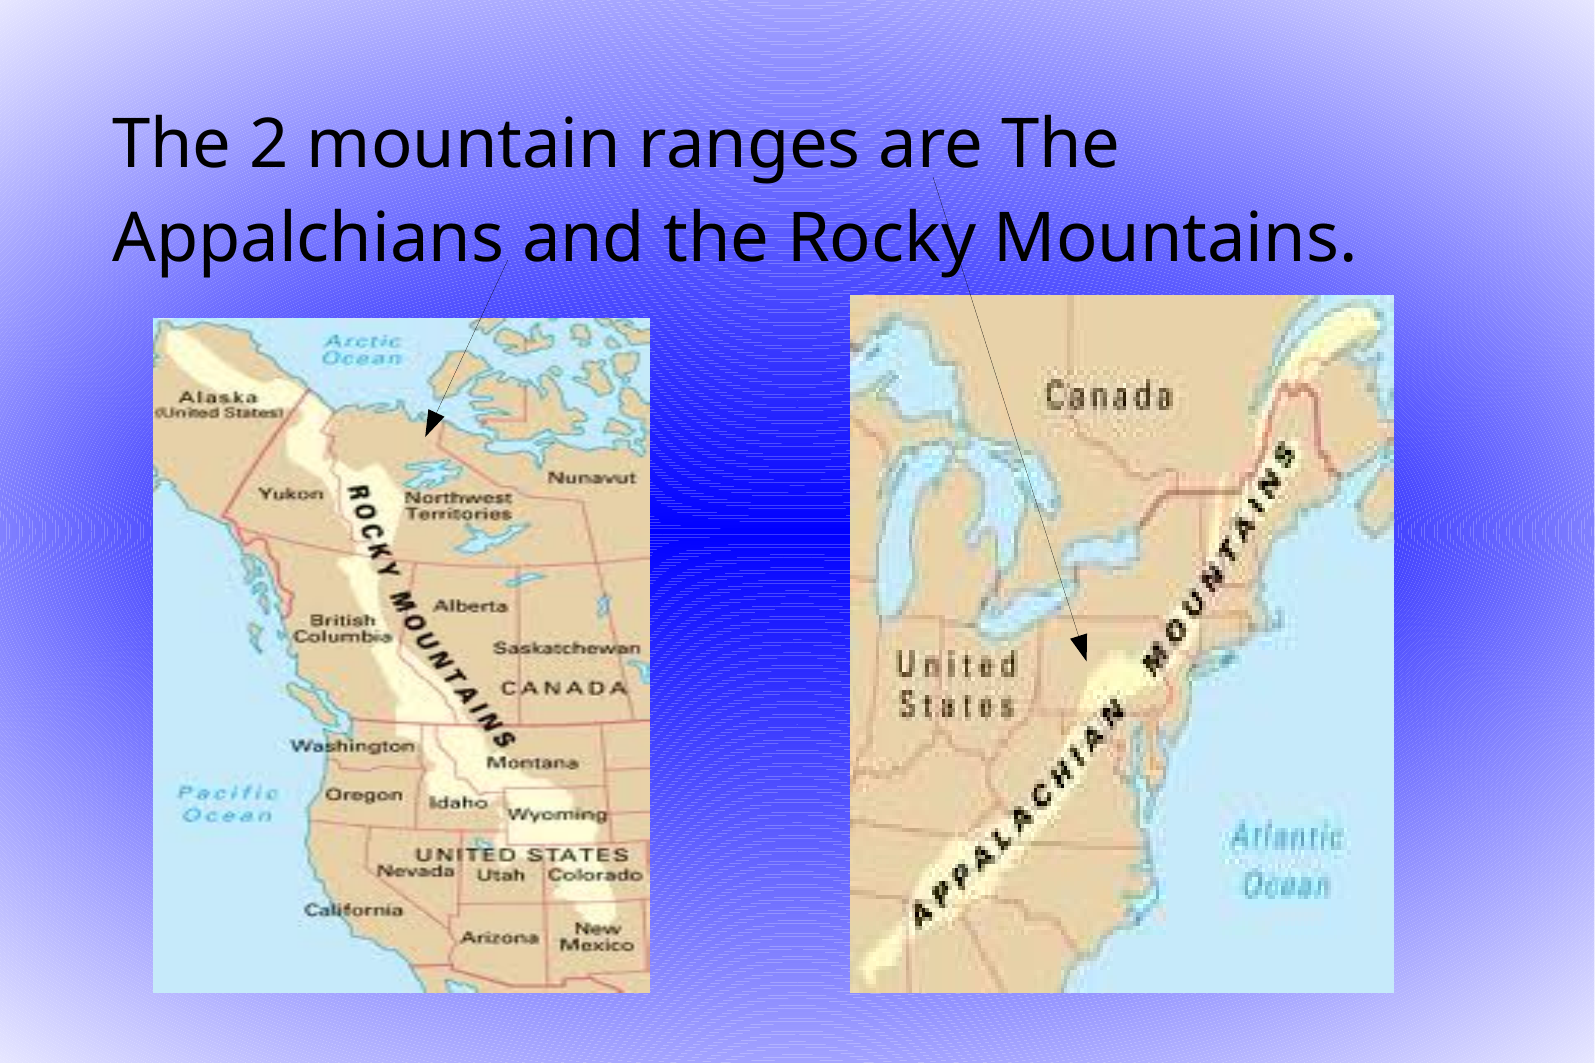

# The 2 mountain ranges are The Appalchians and the Rocky Mountains.